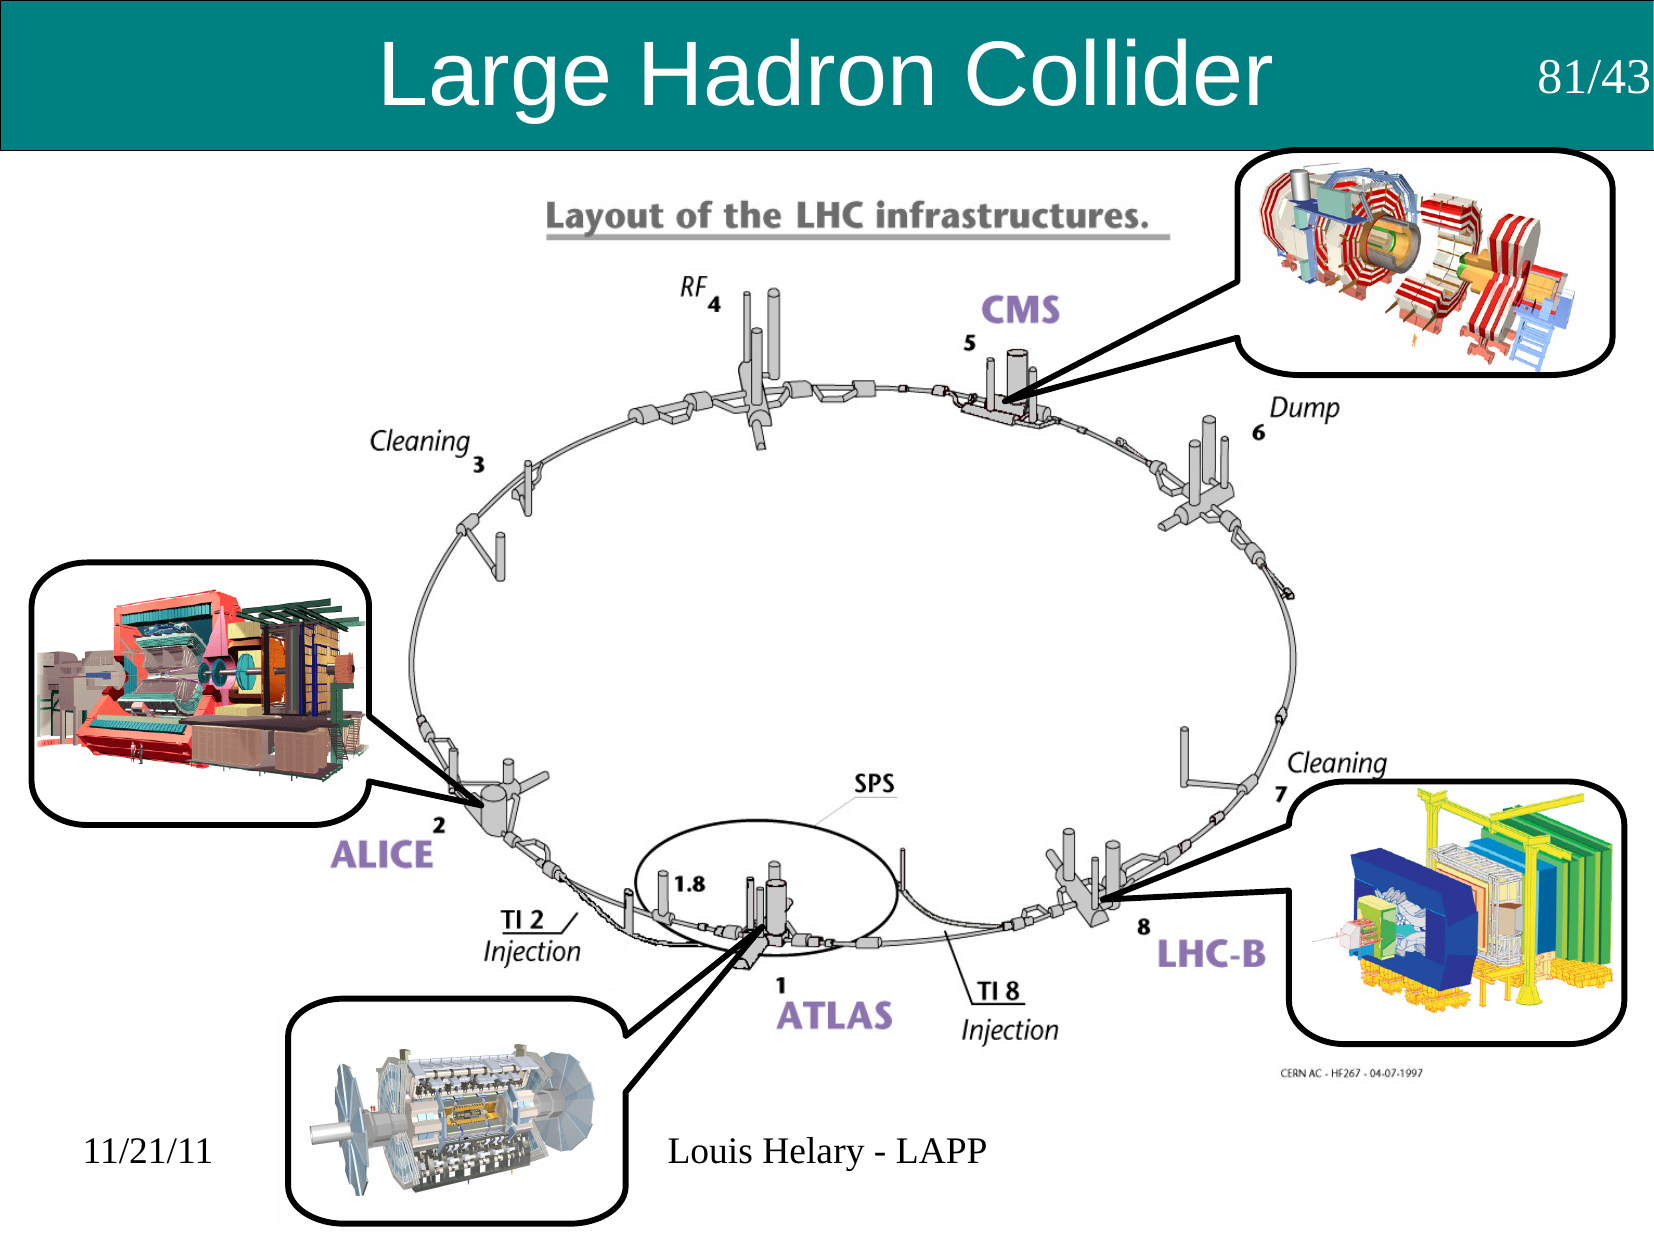

# Large Hadron Collider
81
11/21/11
Louis Helary - LAPP